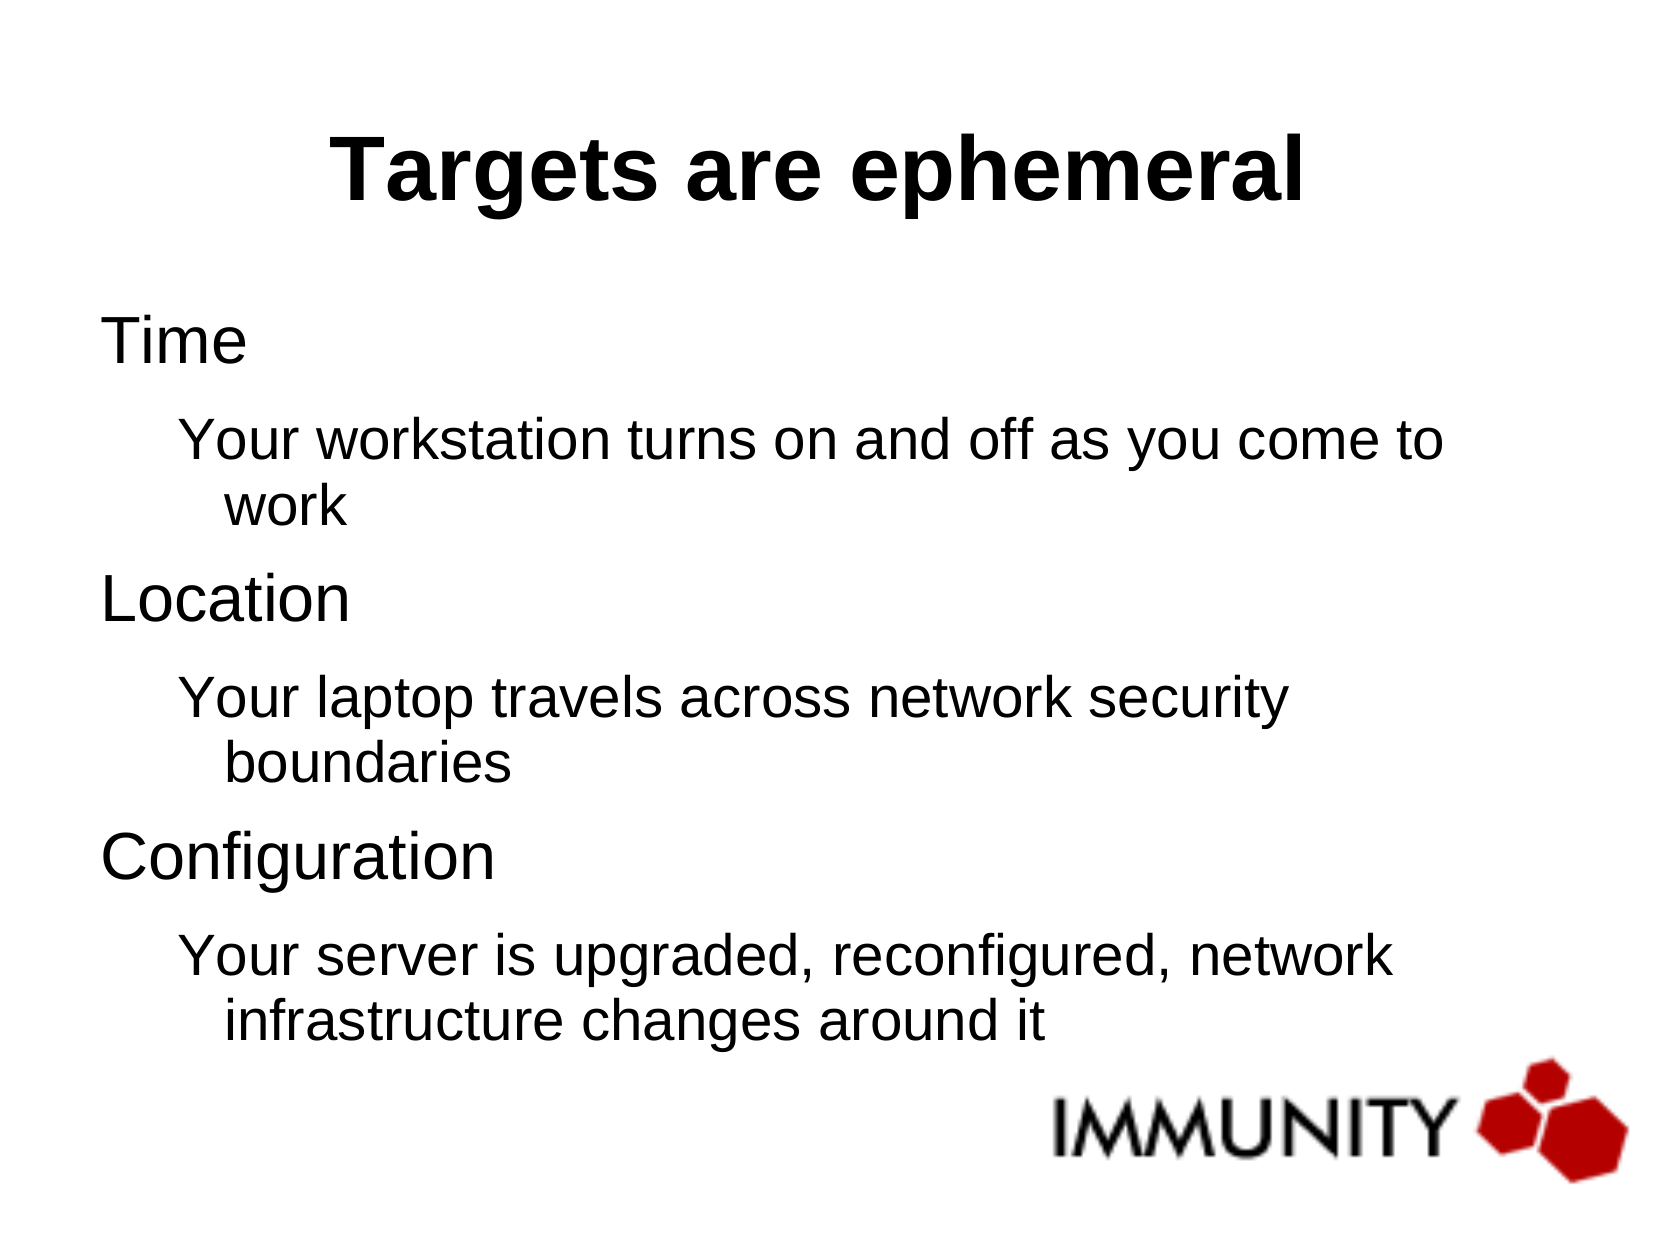

# Targets are ephemeral
Time
Your workstation turns on and off as you come to work
Location
Your laptop travels across network security boundaries
Configuration
Your server is upgraded, reconfigured, network infrastructure changes around it